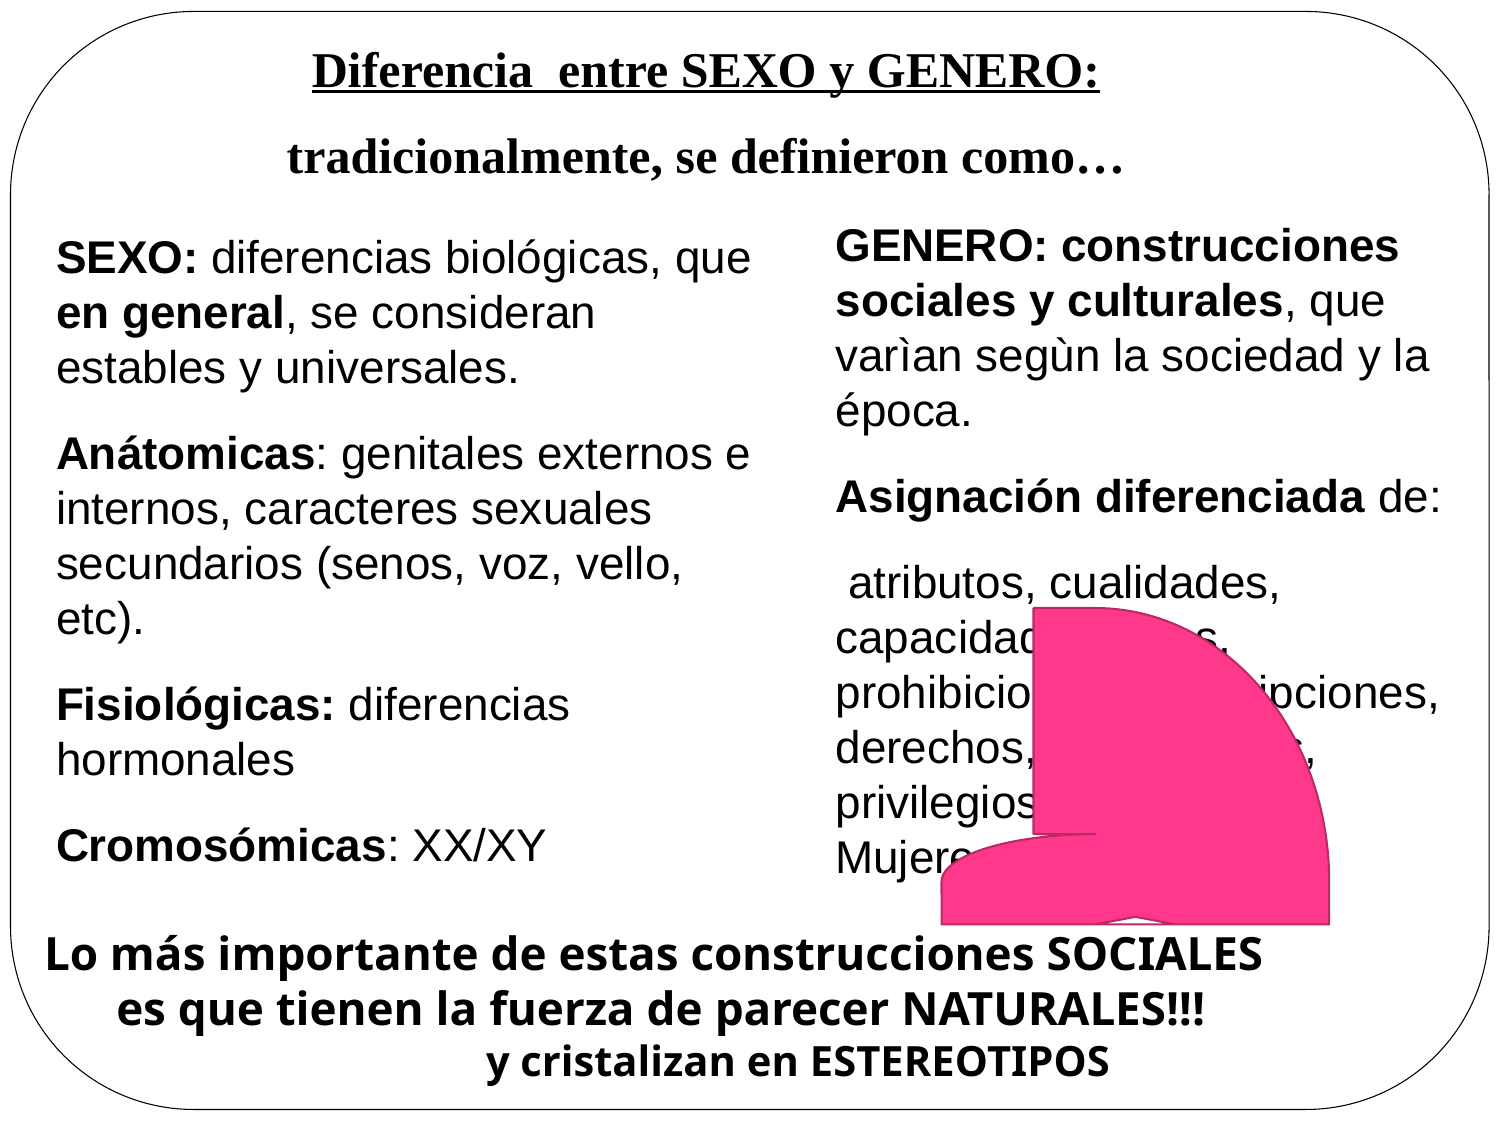

Diferencia entre SEXO y GENERO:
tradicionalmente, se definieron como…
GENERO: construcciones sociales y culturales, que varìan segùn la sociedad y la época.
Asignación diferenciada de:
 atributos, cualidades, capacidades, roles, prohibiciones, prescripciones, derechos, obligaciones, privilegios, a Varones y Mujeres
SEXO: diferencias biológicas, que en general, se consideran estables y universales.
Anátomicas: genitales externos e internos, caracteres sexuales secundarios (senos, voz, vello, etc).
Fisiológicas: diferencias hormonales
Cromosómicas: XX/XY
Lo más importante de estas construcciones SOCIALES
 es que tienen la fuerza de parecer NATURALES!!!
						y cristalizan en ESTEREOTIPOS